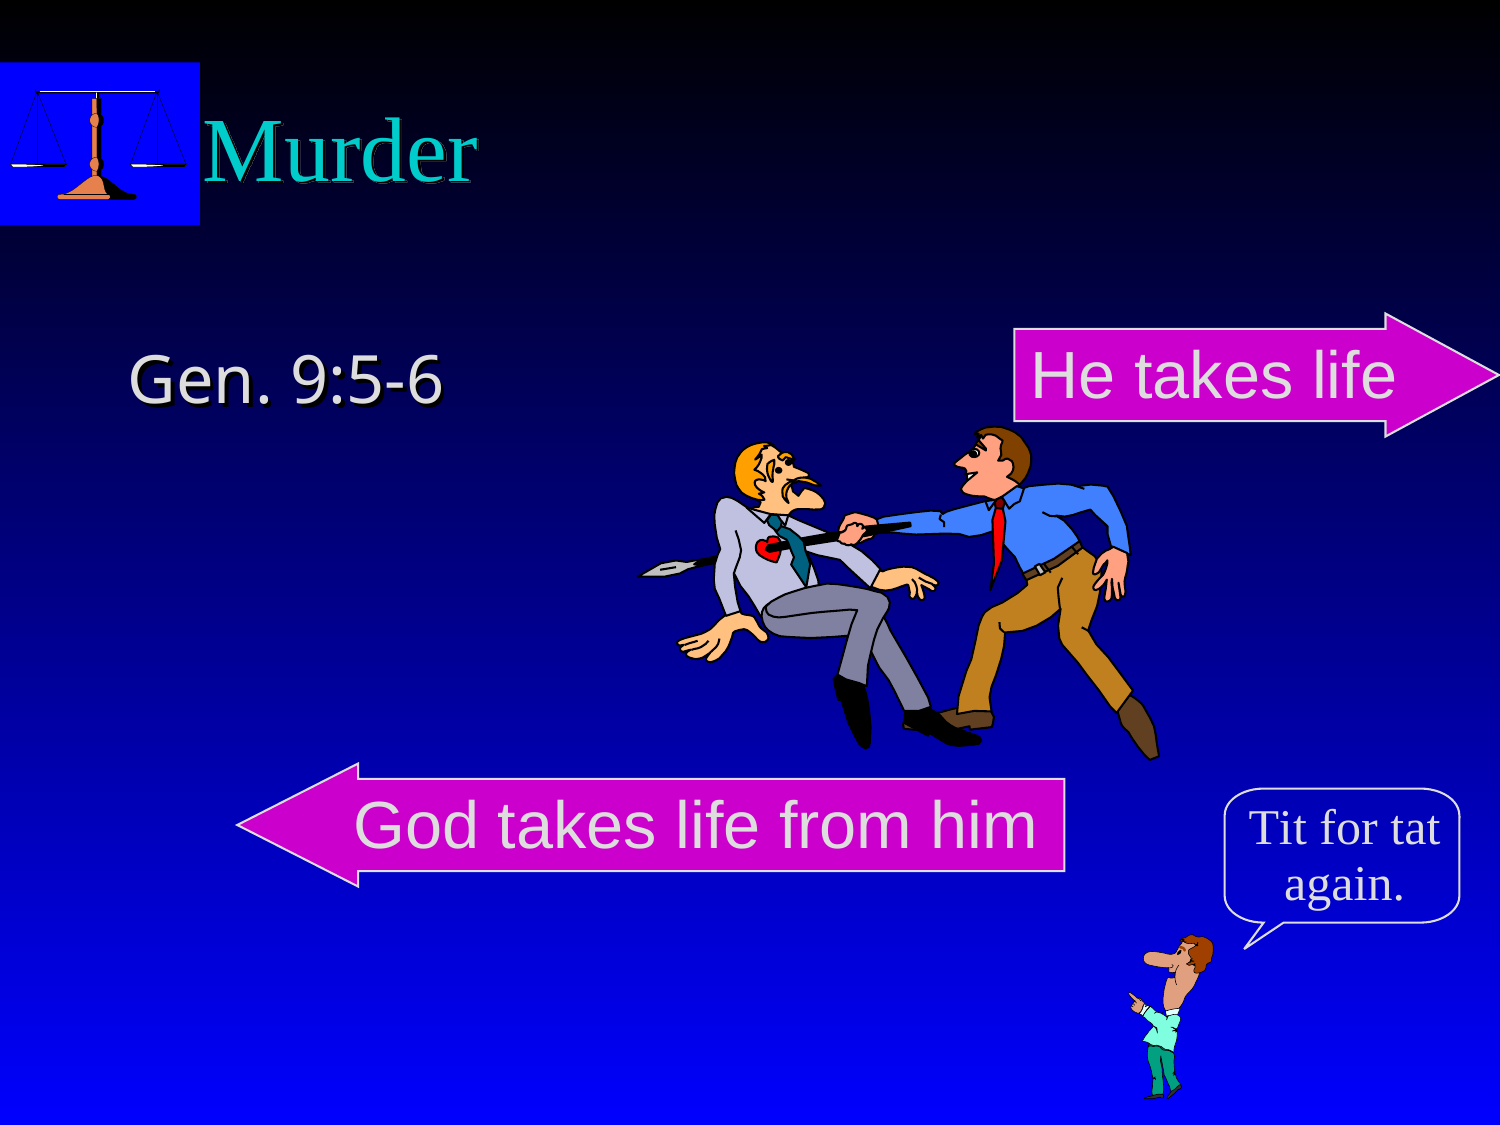

# Murder
He takes life
Gen. 9:5-6
God takes life from him
Tit for tat
again.